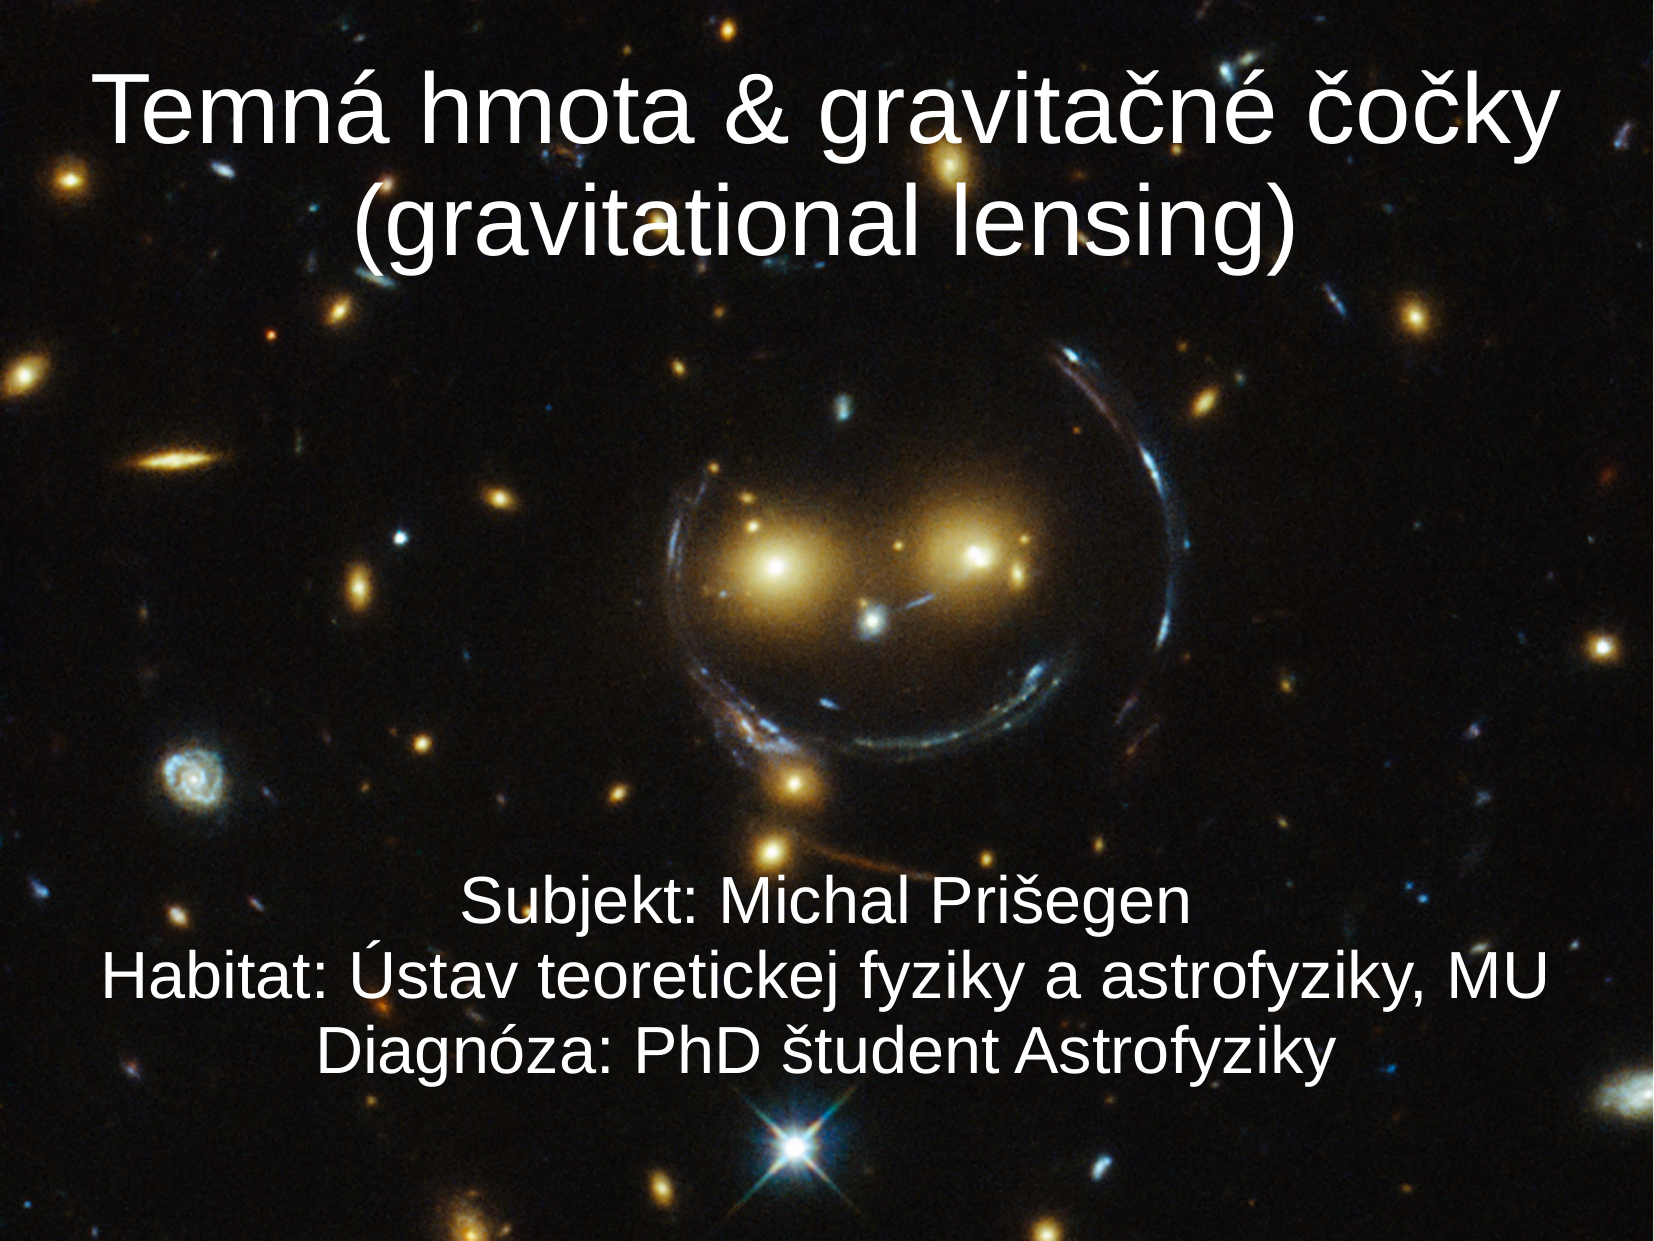

# Temná hmota & gravitačné čočky (gravitational lensing)
Subjekt: Michal Prišegen
Habitat: Ústav teoretickej fyziky a astrofyziky, MU
Diagnóza: PhD študent Astrofyziky